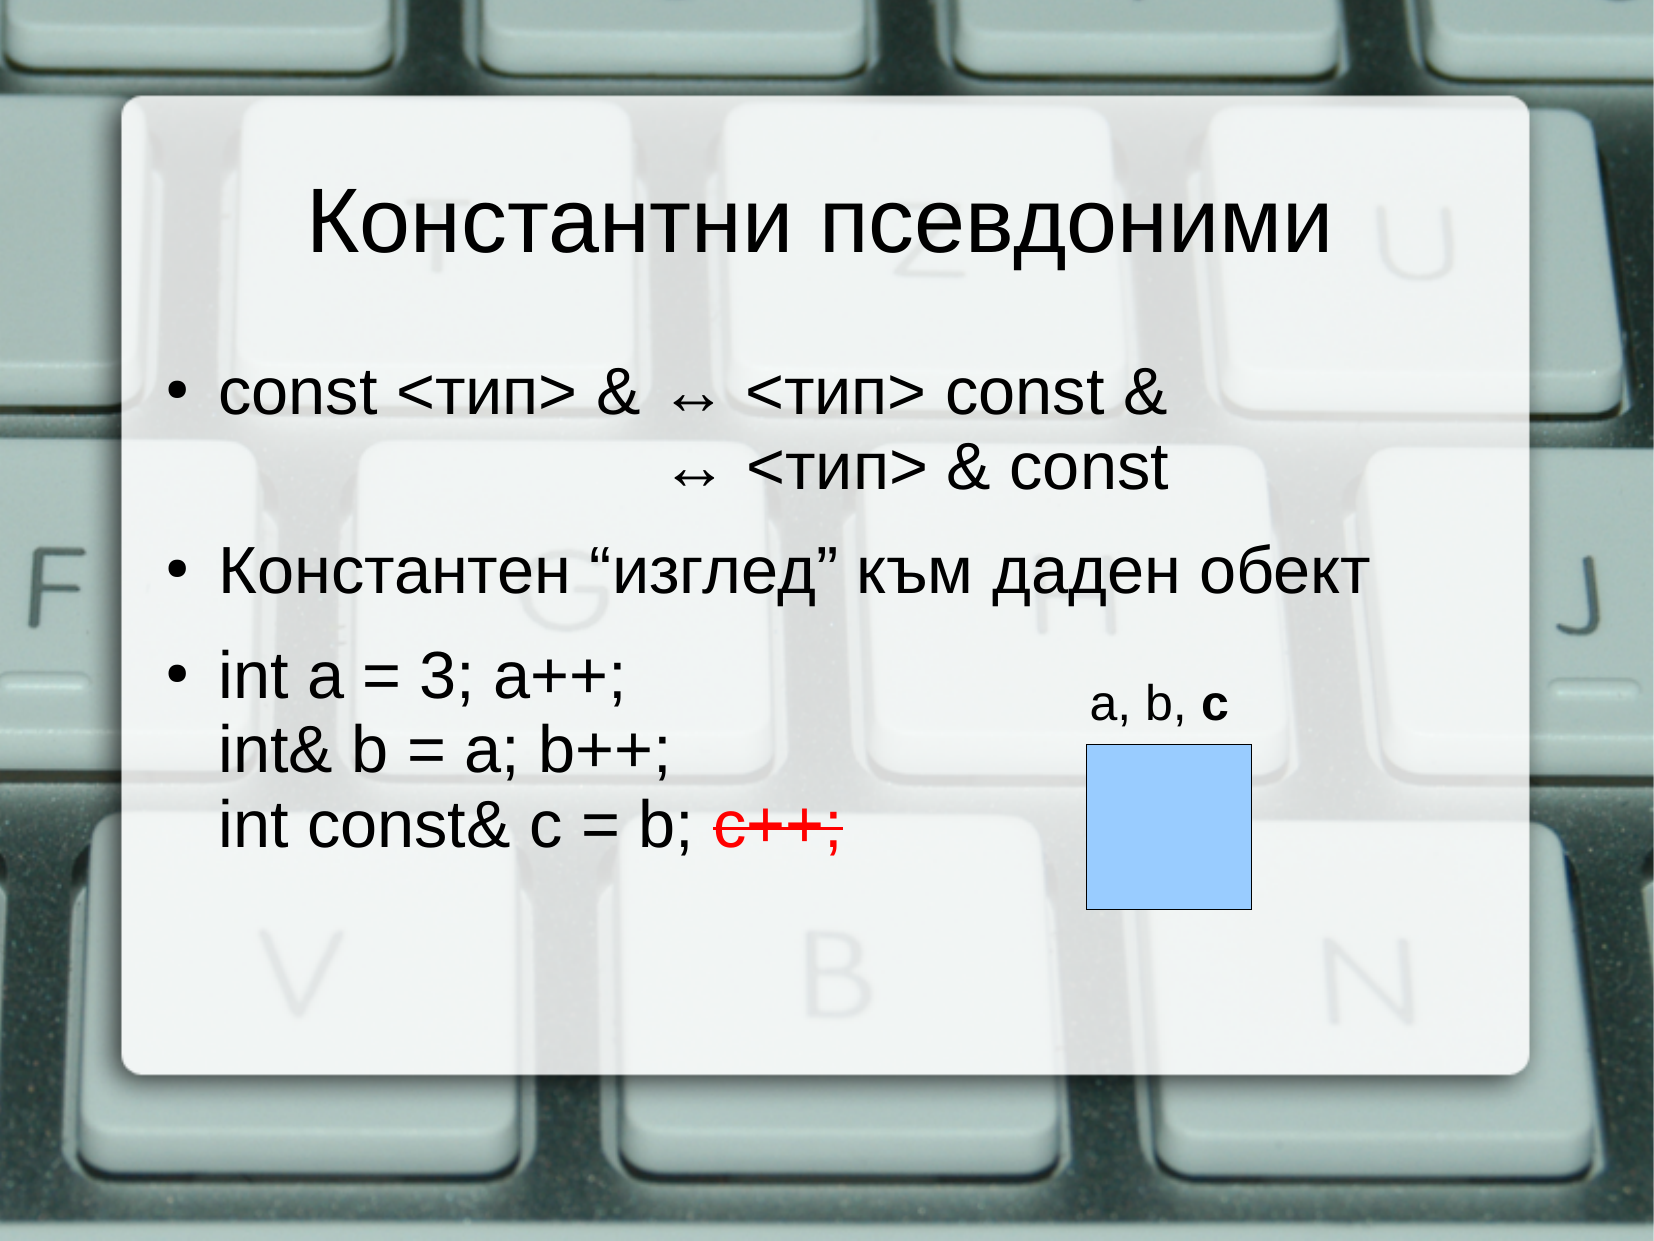

# Константни псевдоними
const <тип> & ↔ <тип> const &
						↔ <тип> & const
Константен “изглед” към даден обект
int a = 3; a++;
int& b = a; b++;
int const& c = b; c++;
a, b, c